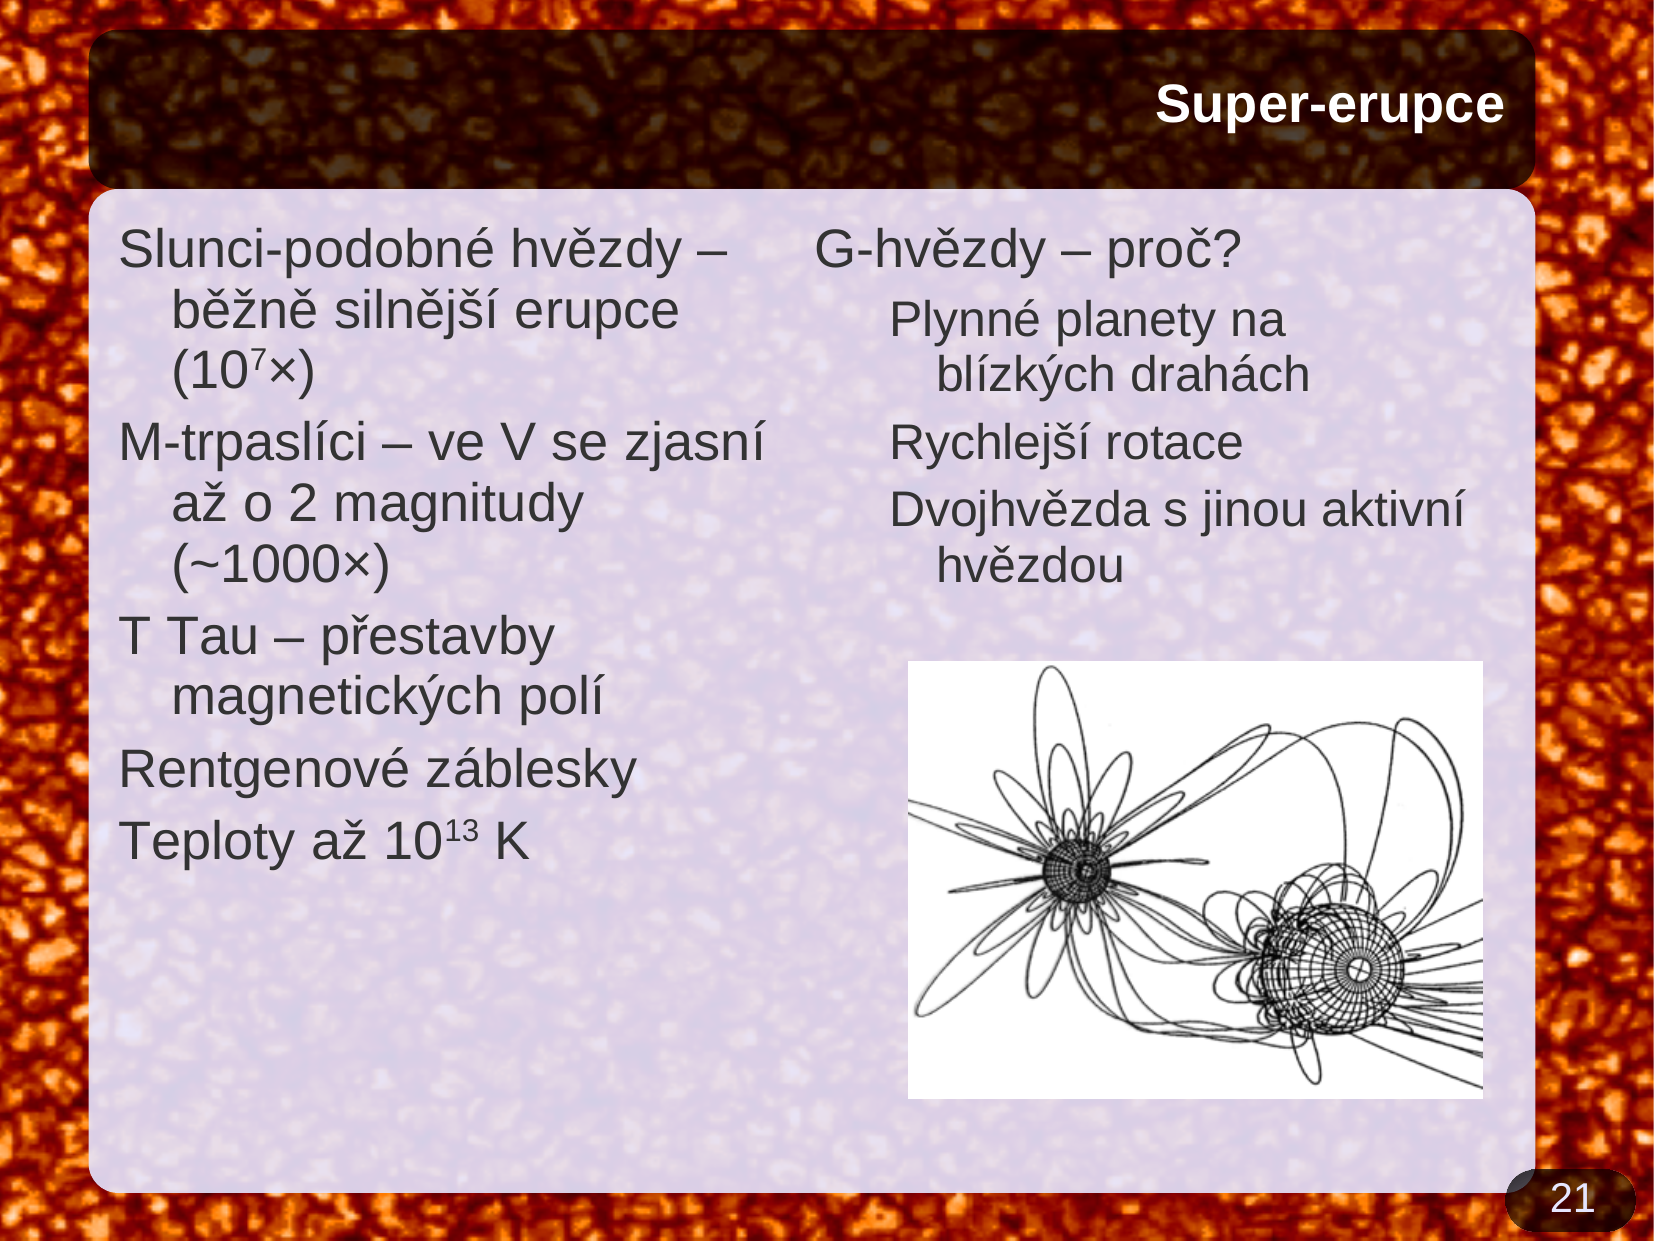

# Super-erupce
Slunci-podobné hvězdy – běžně silnější erupce (107×)
M-trpaslíci – ve V se zjasní až o 2 magnitudy (~1000×)
T Tau – přestavby magnetických polí
Rentgenové záblesky
Teploty až 1013 K
G-hvězdy – proč?
Plynné planety na blízkých drahách
Rychlejší rotace
Dvojhvězda s jinou aktivní hvězdou